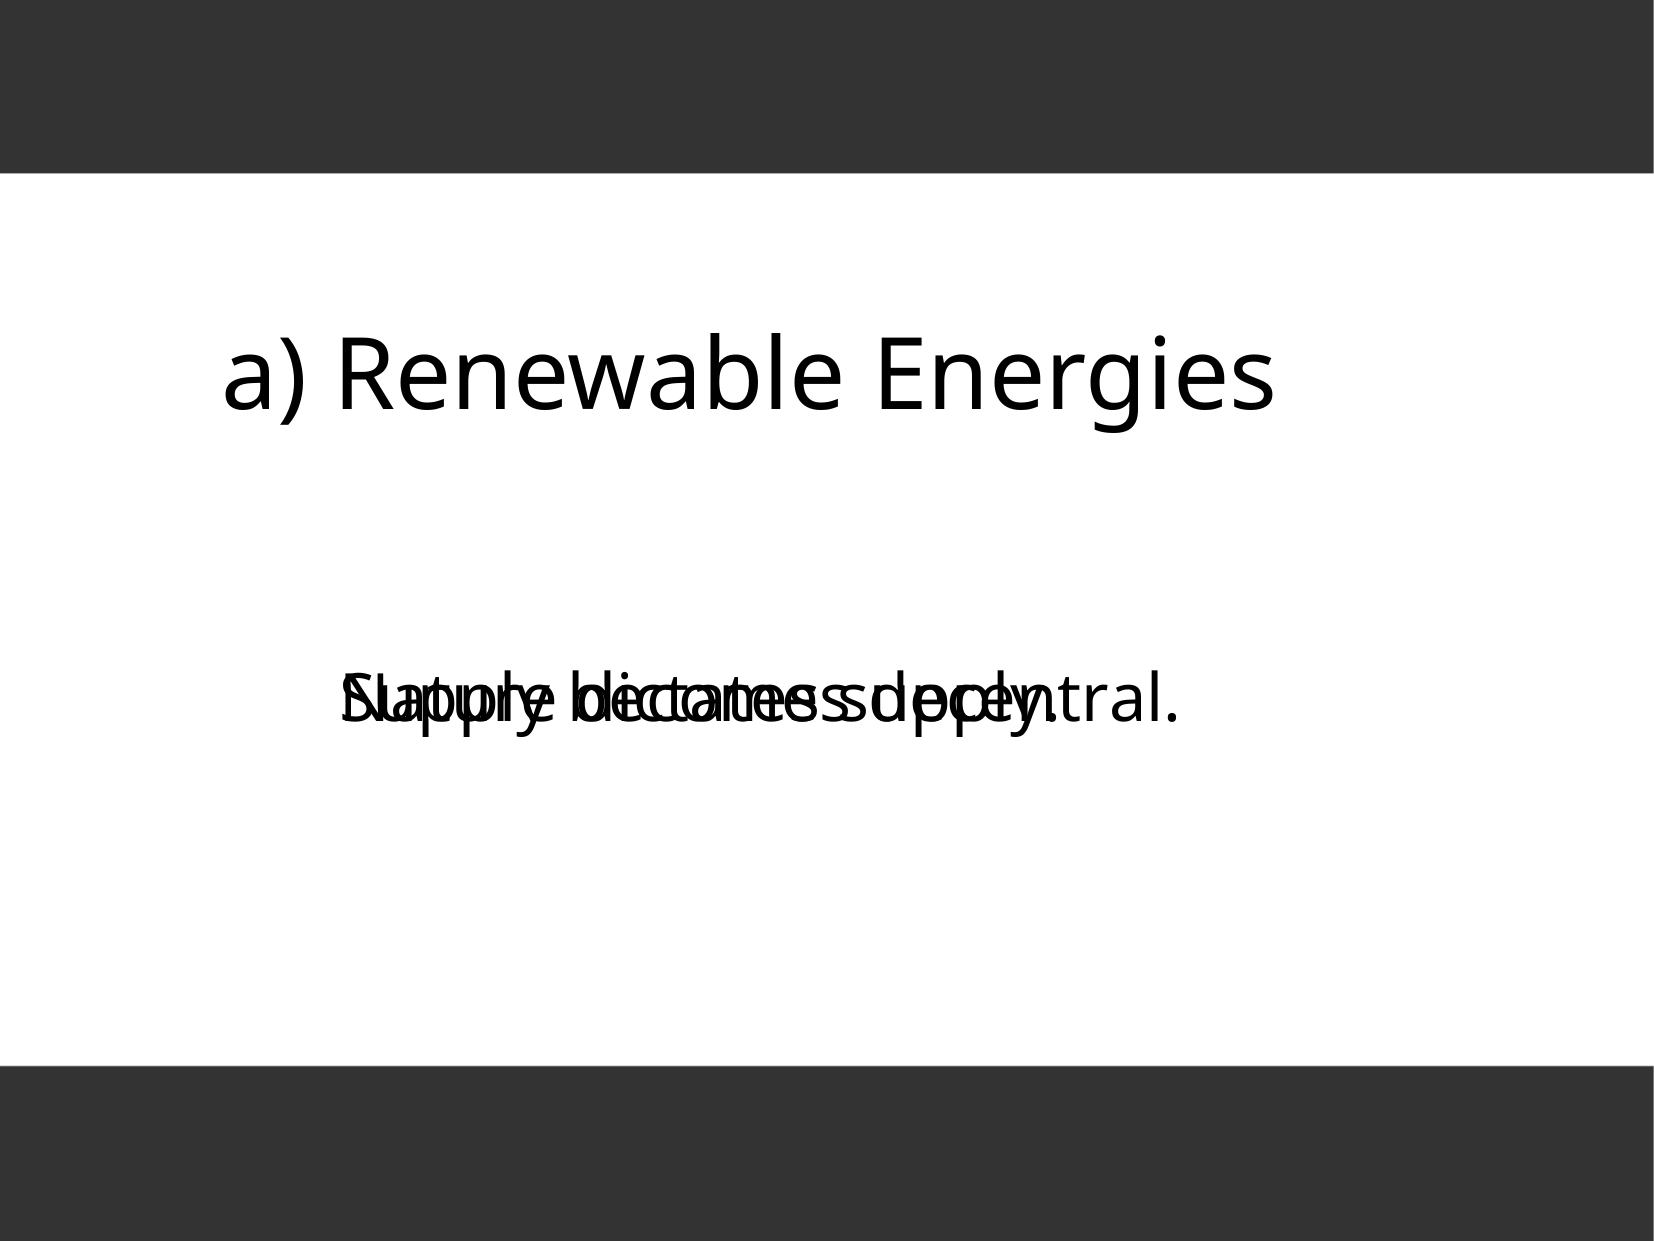

a) Renewable Energies
Nature dictates supply.
Supply becomes decentral.
#